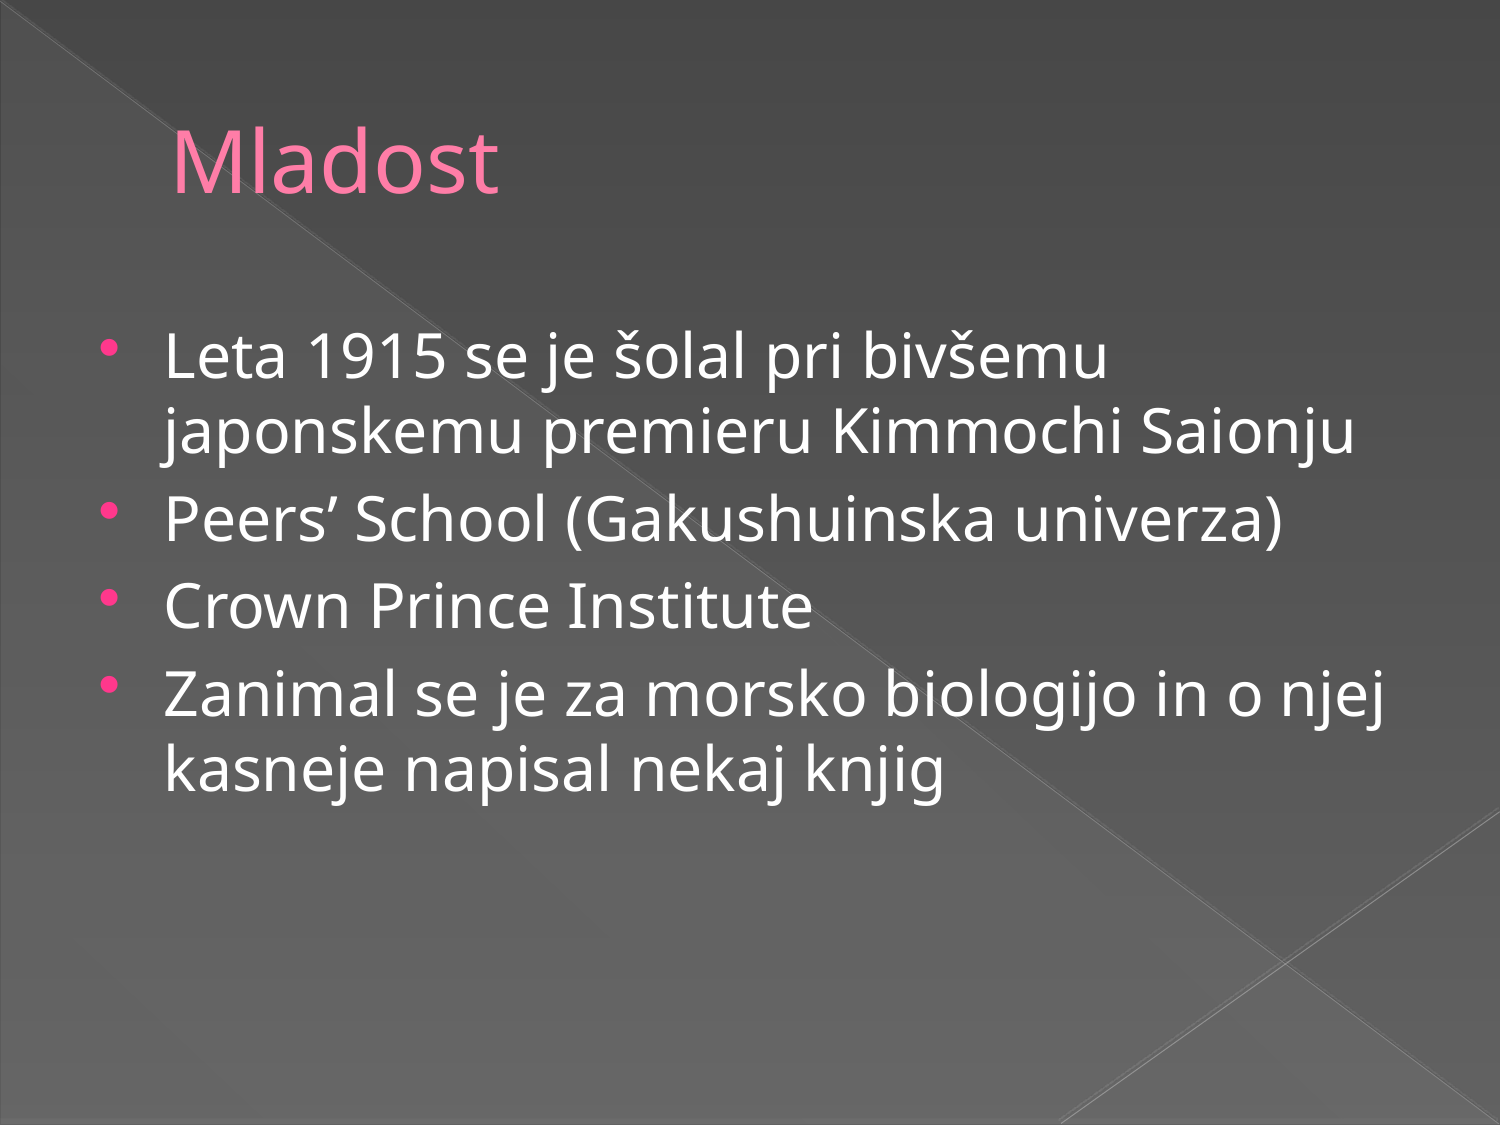

# Mladost
Leta 1915 se je šolal pri bivšemu japonskemu premieru Kimmochi Saionju
Peers’ School (Gakushuinska univerza)
Crown Prince Institute
Zanimal se je za morsko biologijo in o njej kasneje napisal nekaj knjig